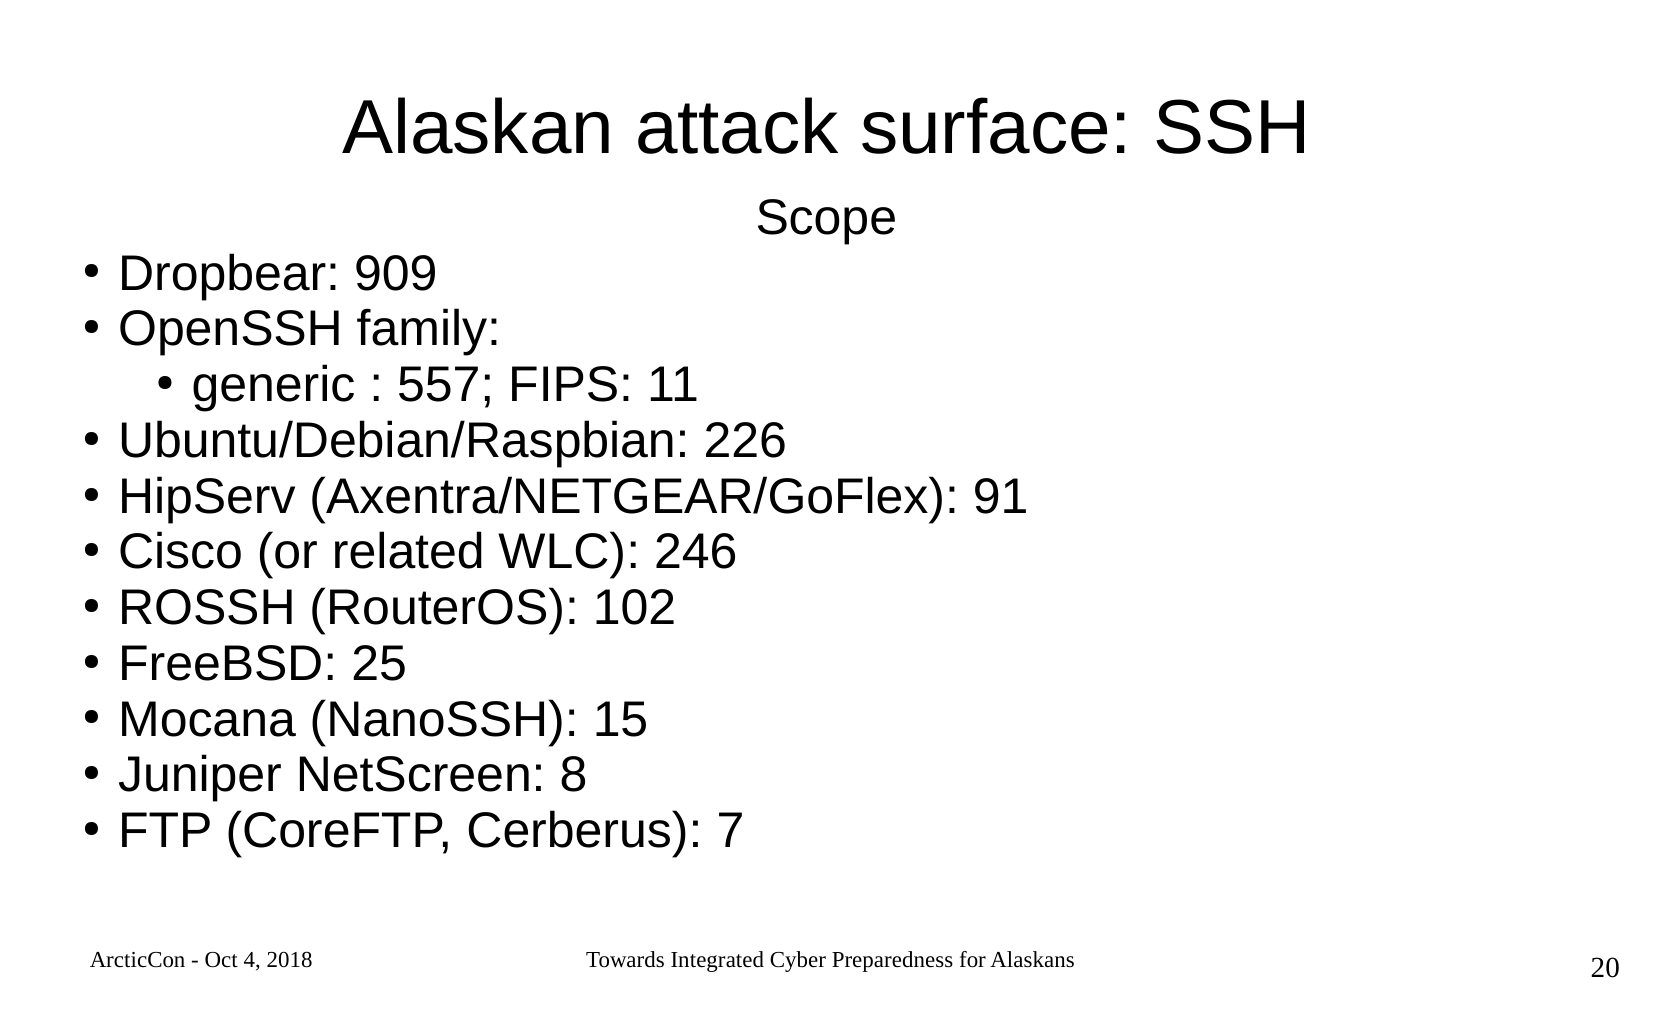

# Alaskan attack surface: SSH
Scope
Dropbear: 909
OpenSSH family:
generic : 557; FIPS: 11
Ubuntu/Debian/Raspbian: 226
HipServ (Axentra/NETGEAR/GoFlex): 91
Cisco (or related WLC): 246
ROSSH (RouterOS): 102
FreeBSD: 25
Mocana (NanoSSH): 15
Juniper NetScreen: 8
FTP (CoreFTP, Cerberus): 7